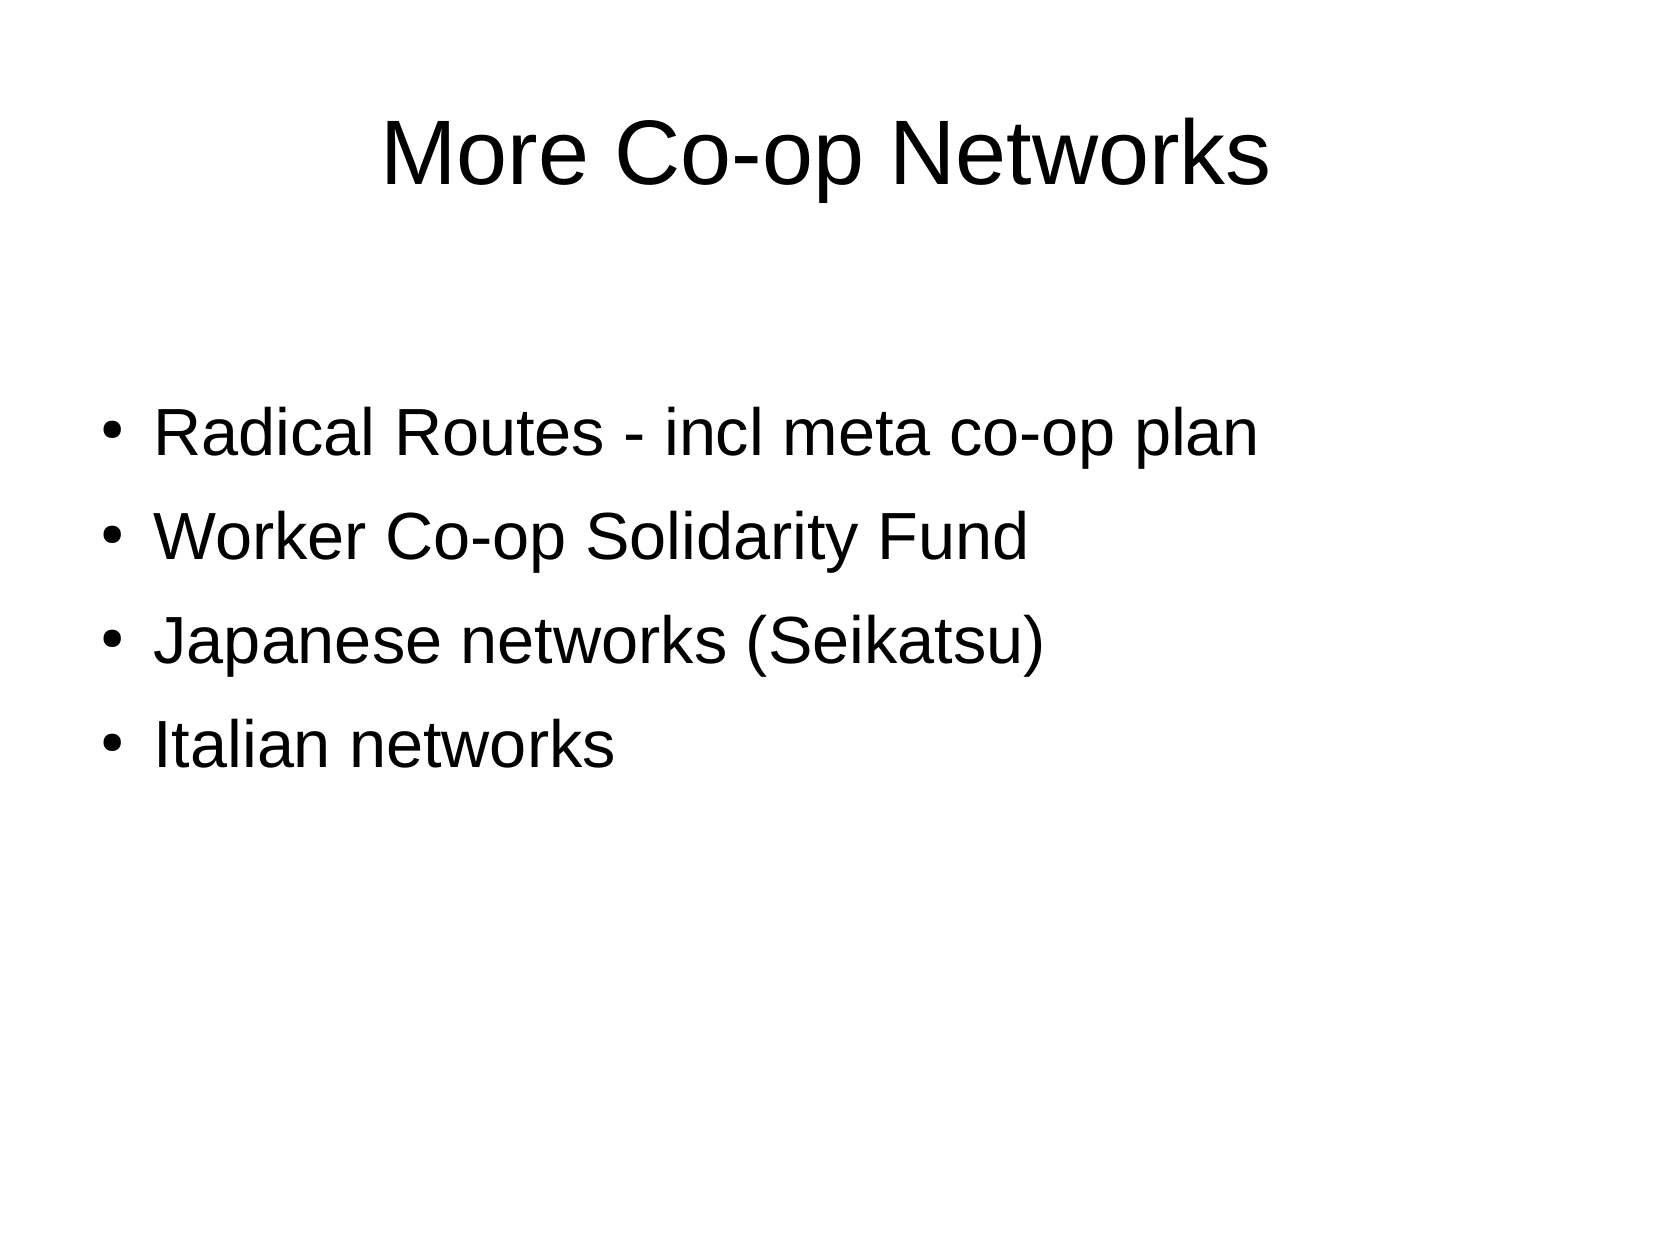

# More Co-op Networks
Radical Routes - incl meta co-op plan
Worker Co-op Solidarity Fund
Japanese networks (Seikatsu)
Italian networks